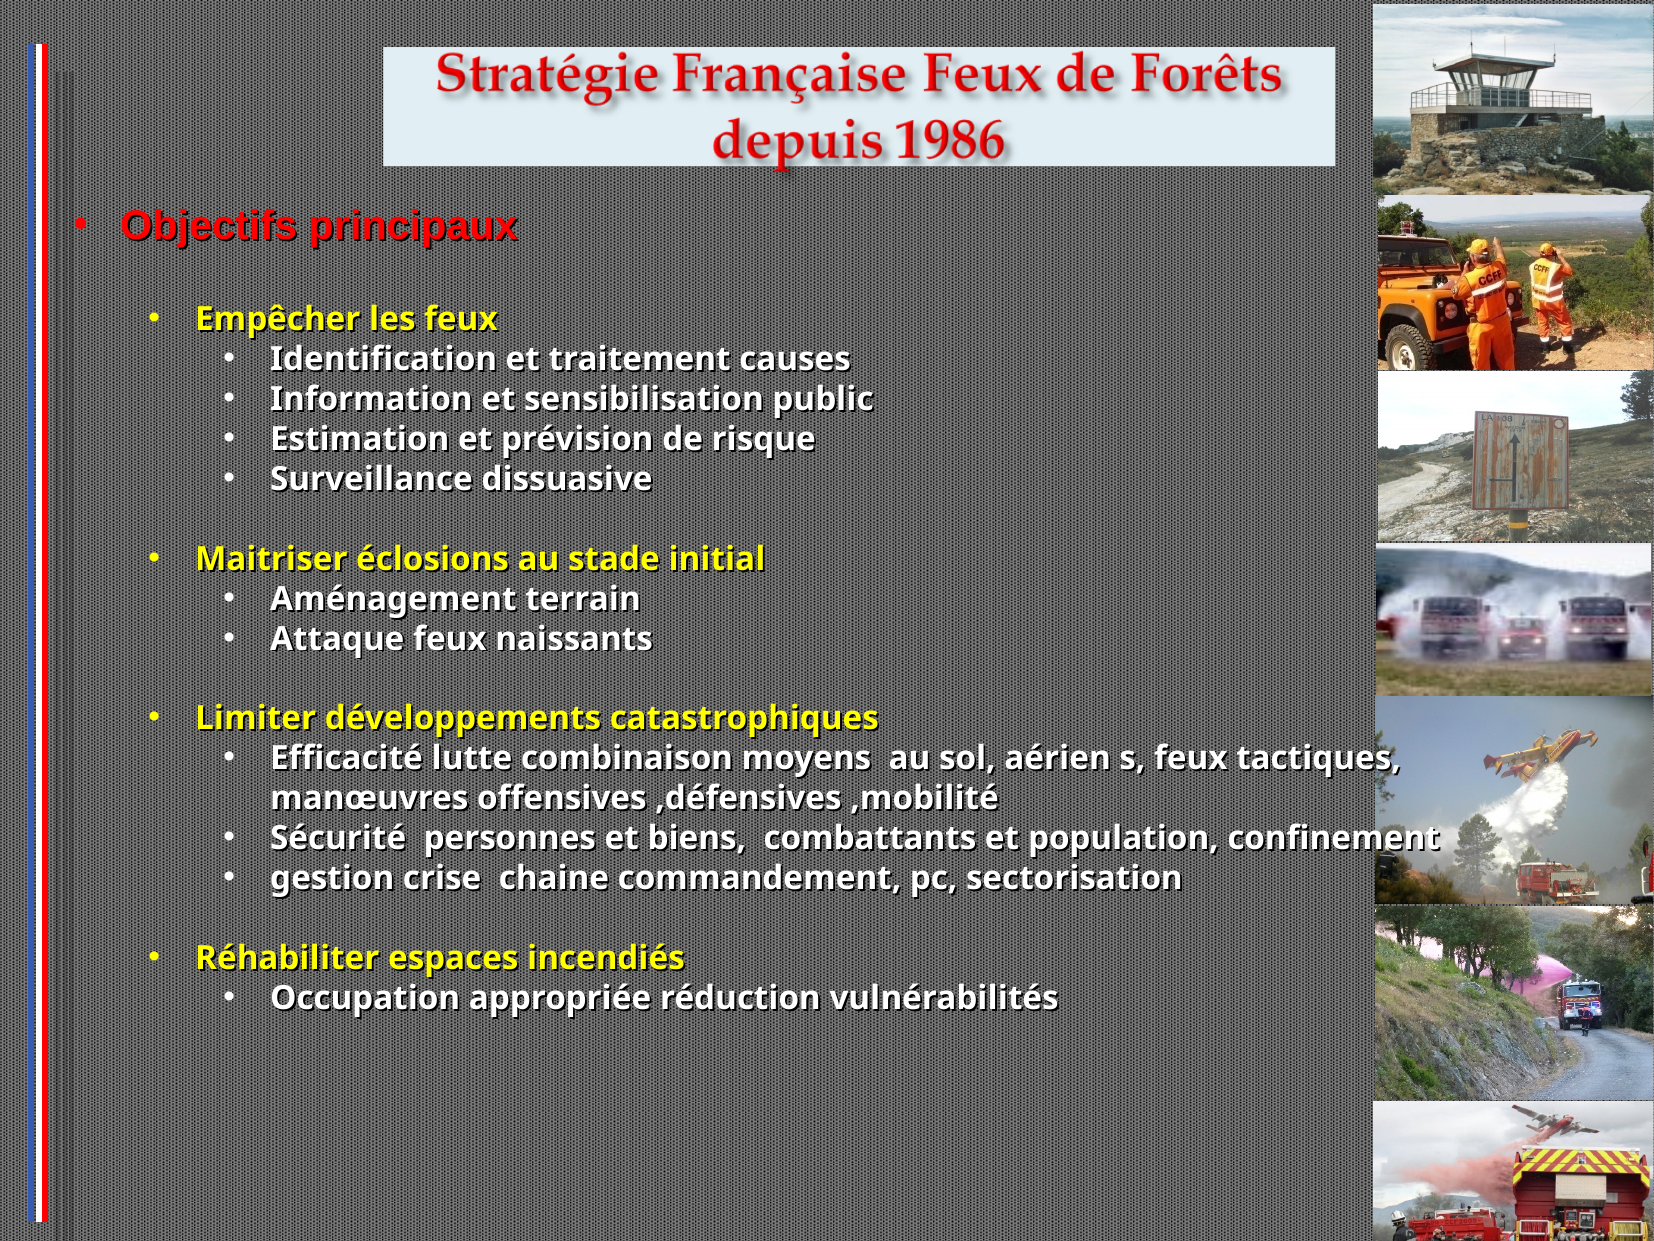

Objectifs principaux
Empêcher les feux
Identification et traitement causes
Information et sensibilisation public
Estimation et prévision de risque
Surveillance dissuasive
Maitriser éclosions au stade initial
Aménagement terrain
Attaque feux naissants
Limiter développements catastrophiques
Efficacité lutte combinaison moyens au sol, aérien s, feux tactiques, manœuvres offensives ,défensives ,mobilité
Sécurité personnes et biens, combattants et population, confinement
gestion crise chaine commandement, pc, sectorisation
Réhabiliter espaces incendiés
Occupation appropriée réduction vulnérabilités